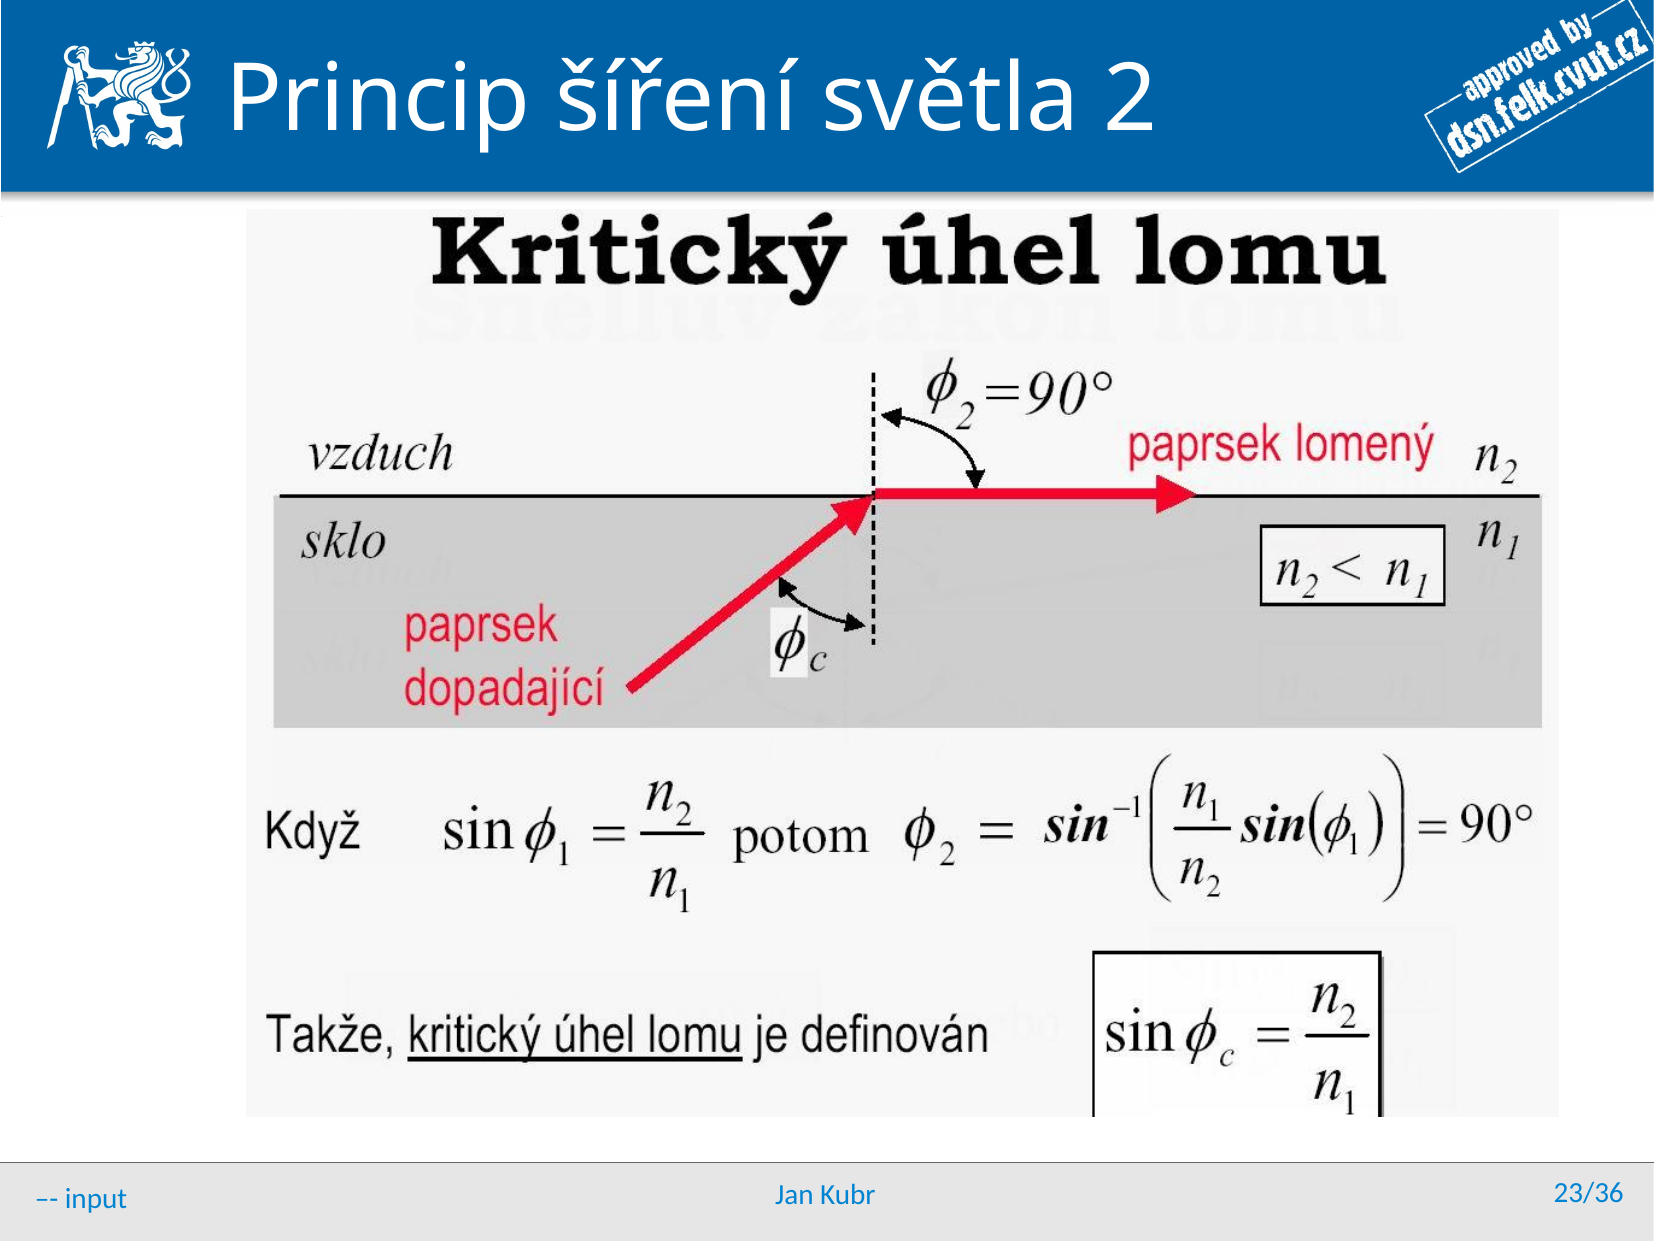

# Princip šíření světla 2
23
Jan Kubr
02/2006